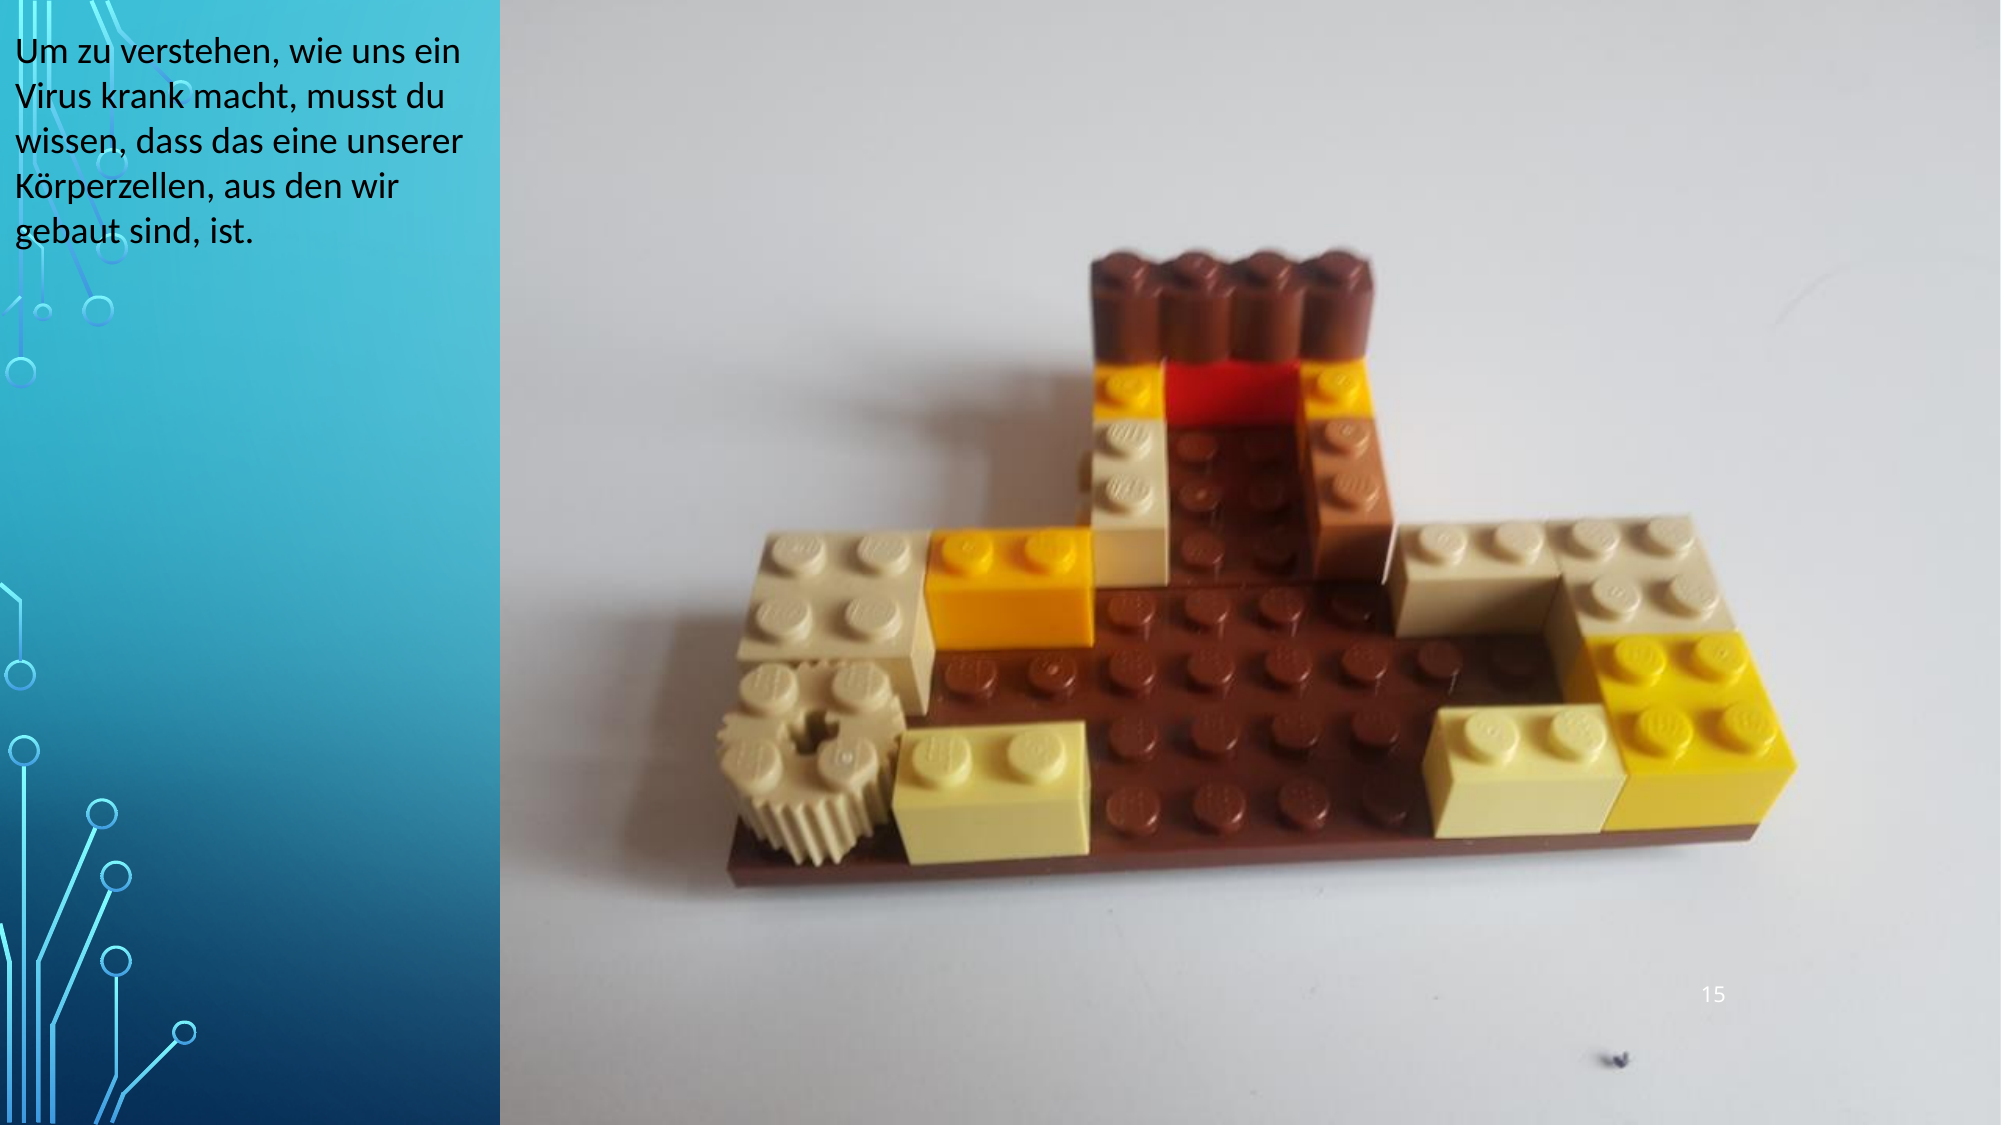

Um zu verstehen, wie uns ein Virus krank macht, musst du wissen, dass das eine unserer Körperzellen, aus den wir gebaut sind, ist.